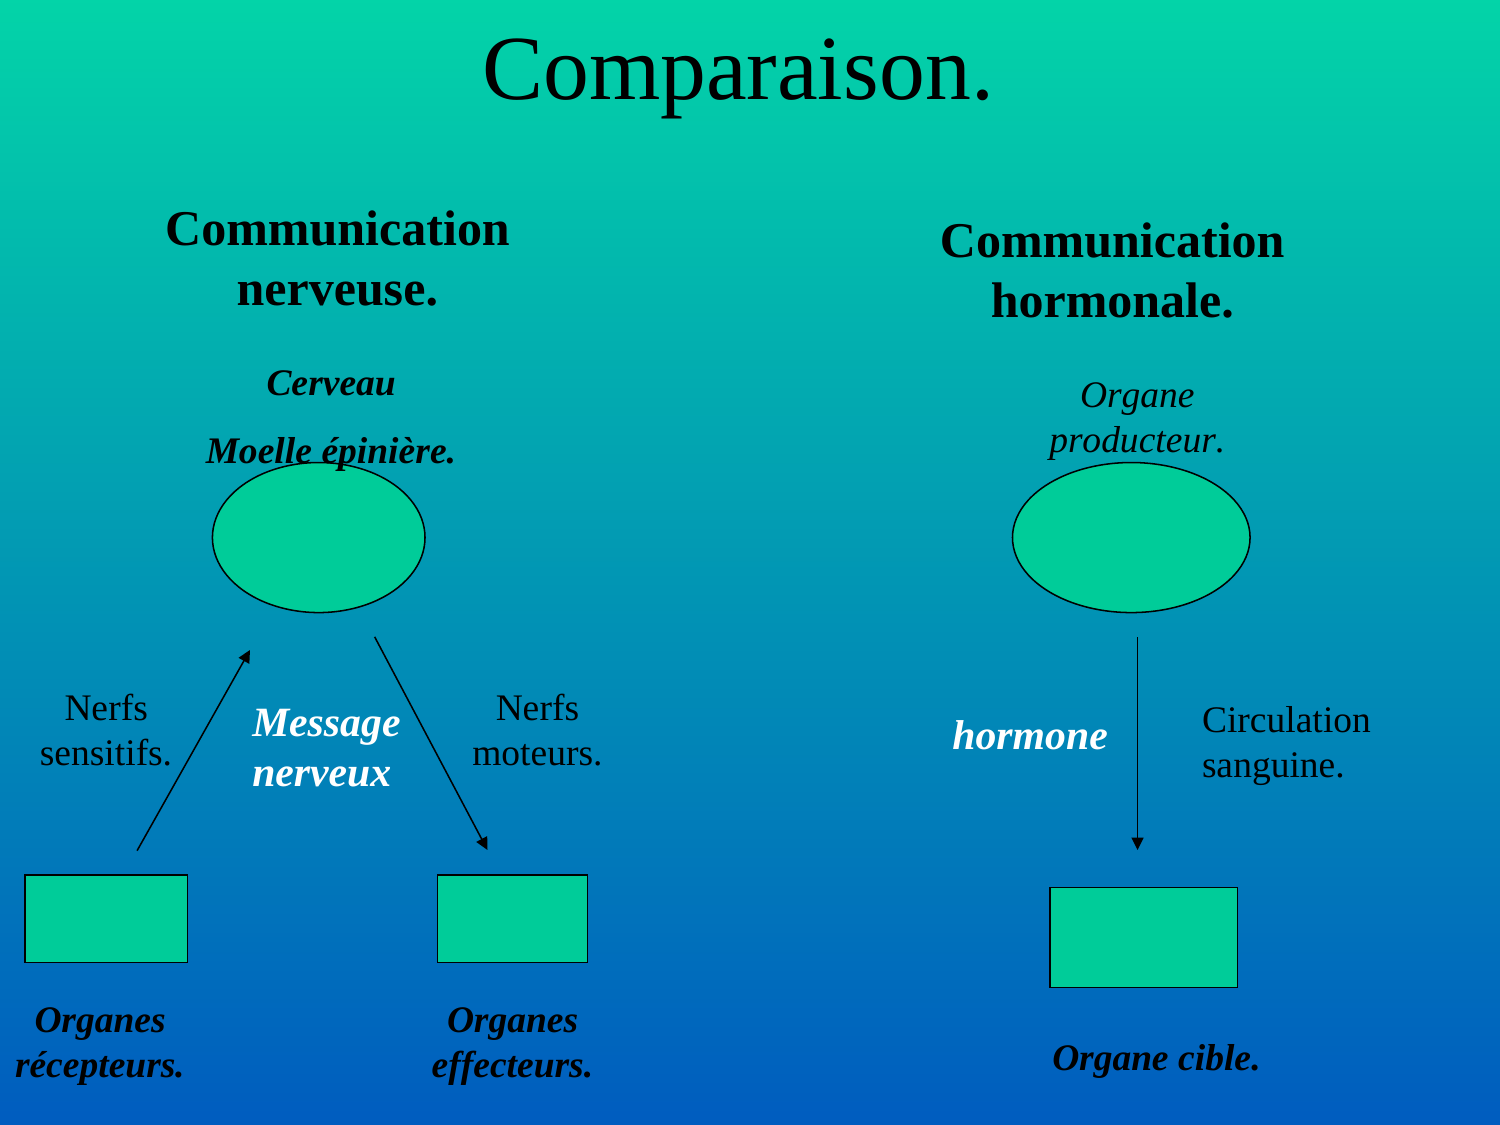

# Comparaison.
Communication nerveuse.
Communication hormonale.
Cerveau
Moelle épinière.
Organe producteur.
Nerfs sensitifs.
Nerfs moteurs.
Message nerveux
Circulation sanguine.
hormone
Organes récepteurs.
Organes effecteurs.
Organe cible.